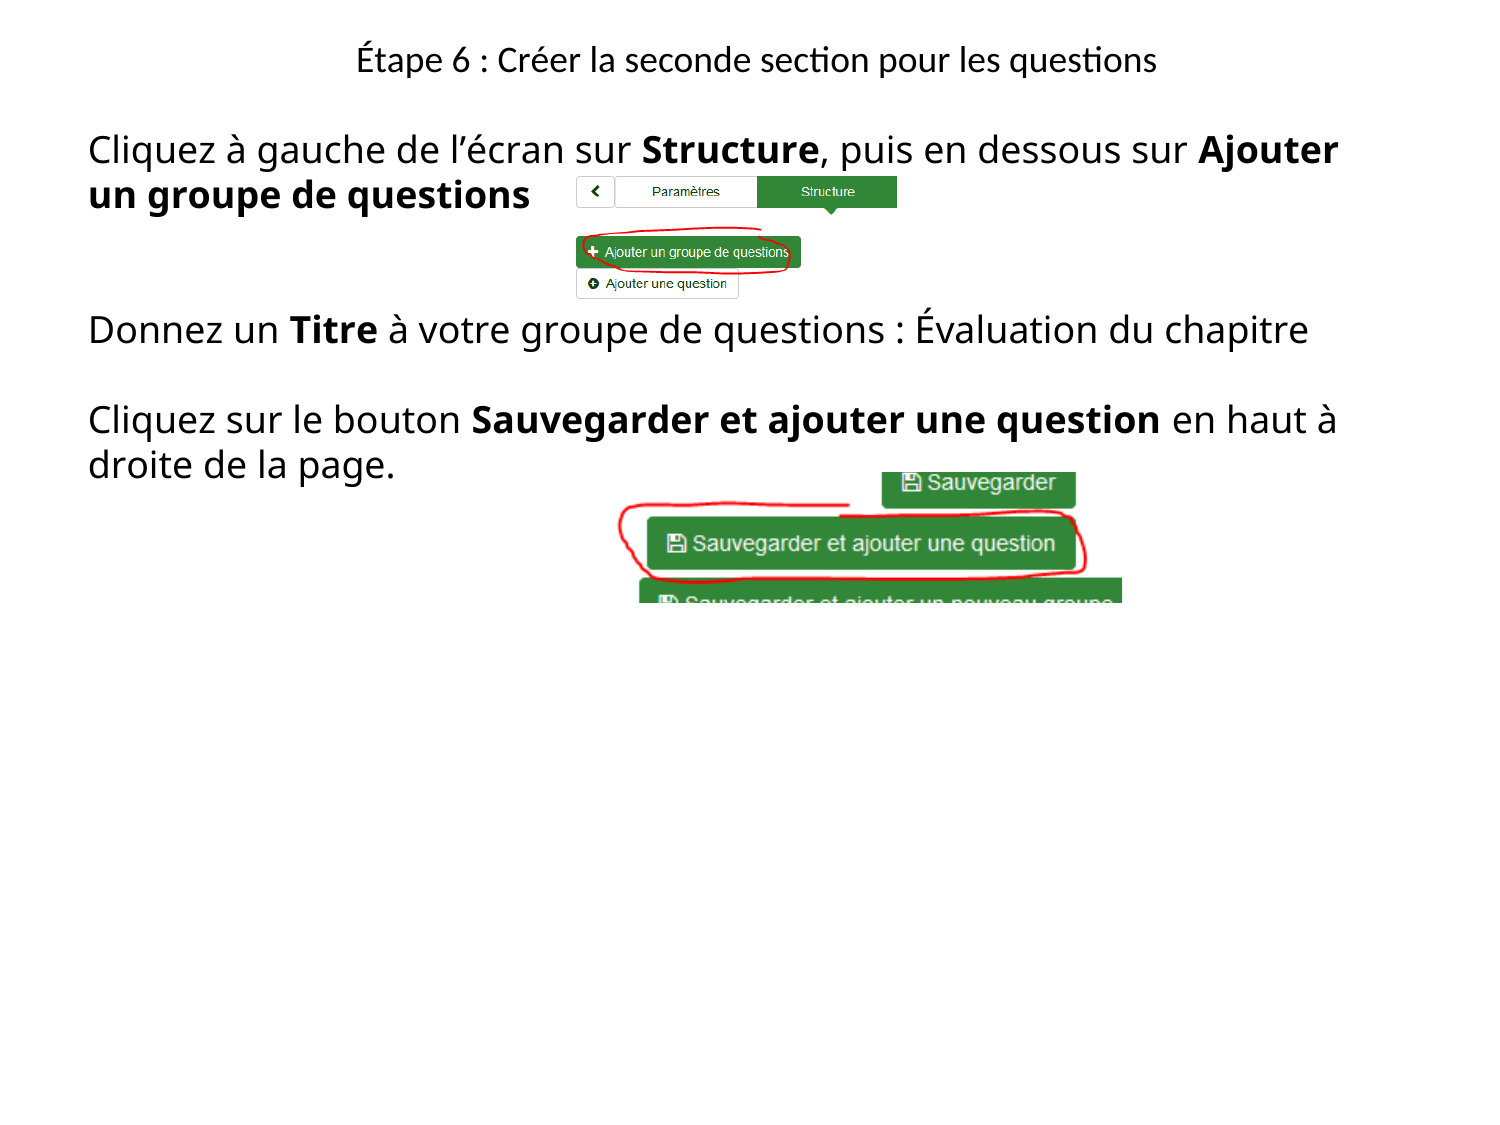

Étape 6 : Créer la seconde section pour les questions
Cliquez à gauche de l’écran sur Structure, puis en dessous sur Ajouter un groupe de questions
Donnez un Titre à votre groupe de questions : Évaluation du chapitre
Cliquez sur le bouton Sauvegarder et ajouter une question en haut à droite de la page.